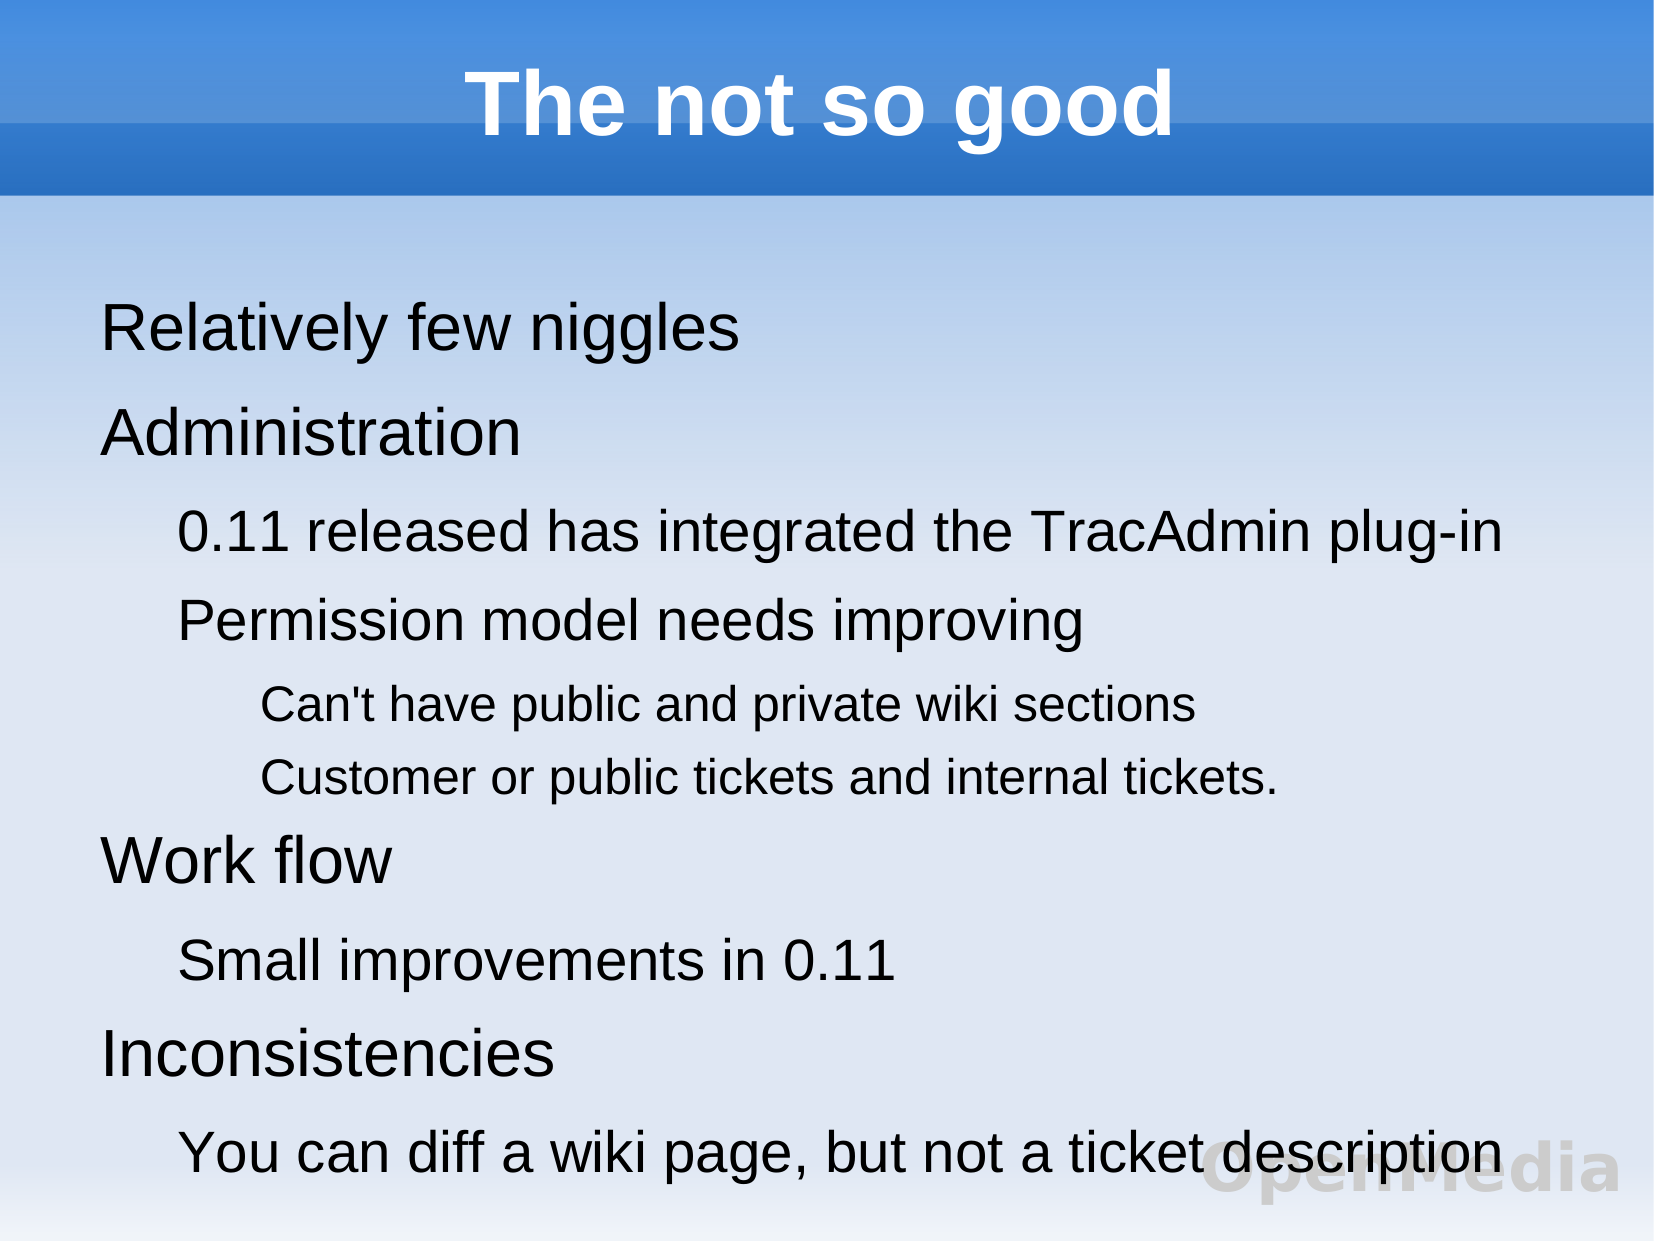

# The not so good
Relatively few niggles
Administration
0.11 released has integrated the TracAdmin plug-in
Permission model needs improving
Can't have public and private wiki sections
Customer or public tickets and internal tickets.
Work flow
Small improvements in 0.11
Inconsistencies
You can diff a wiki page, but not a ticket description
31